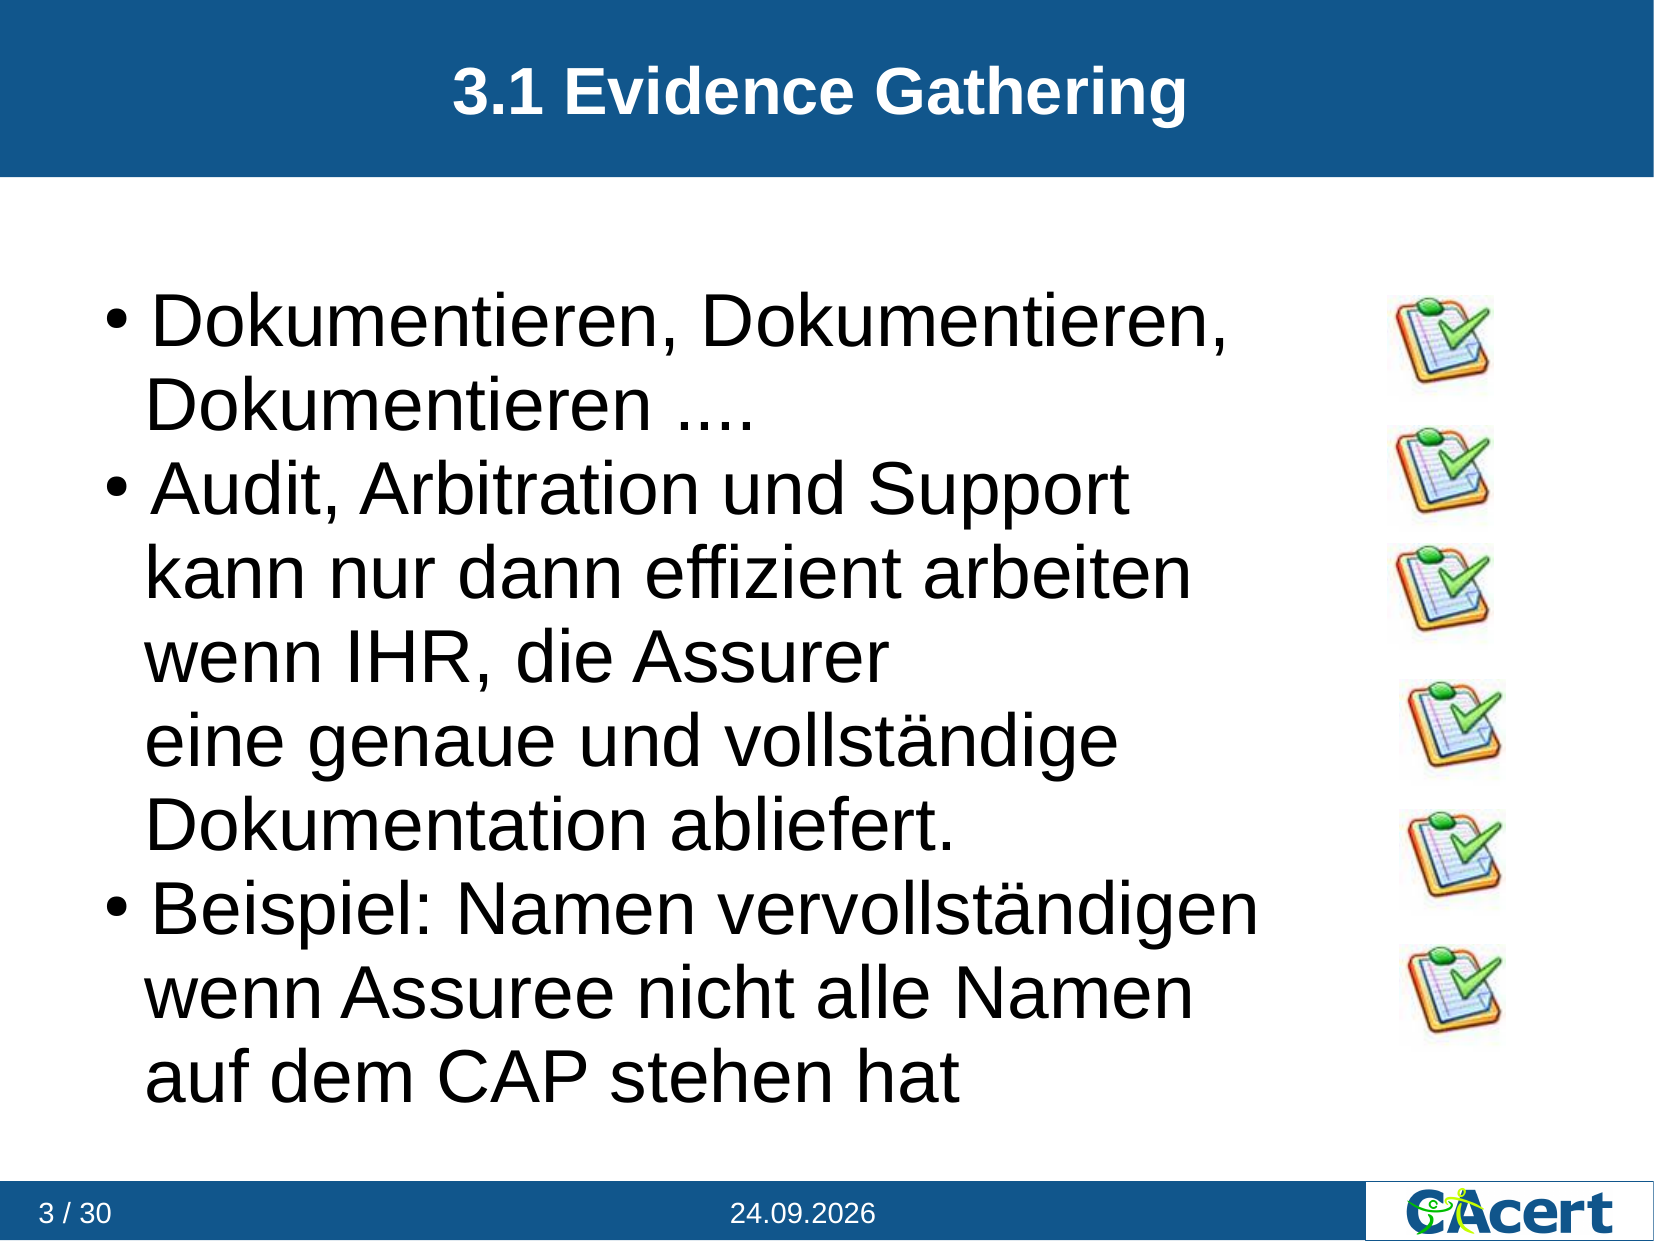

# 3.1 Evidence Gathering
 Dokumentieren, Dokumentieren,
 Dokumentieren ....
 Audit, Arbitration und Support
 kann nur dann effizient arbeiten
 wenn IHR, die Assurer
 eine genaue und vollständige
 Dokumentation abliefert.
 Beispiel: Namen vervollständigen
 wenn Assuree nicht alle Namen
 auf dem CAP stehen hat